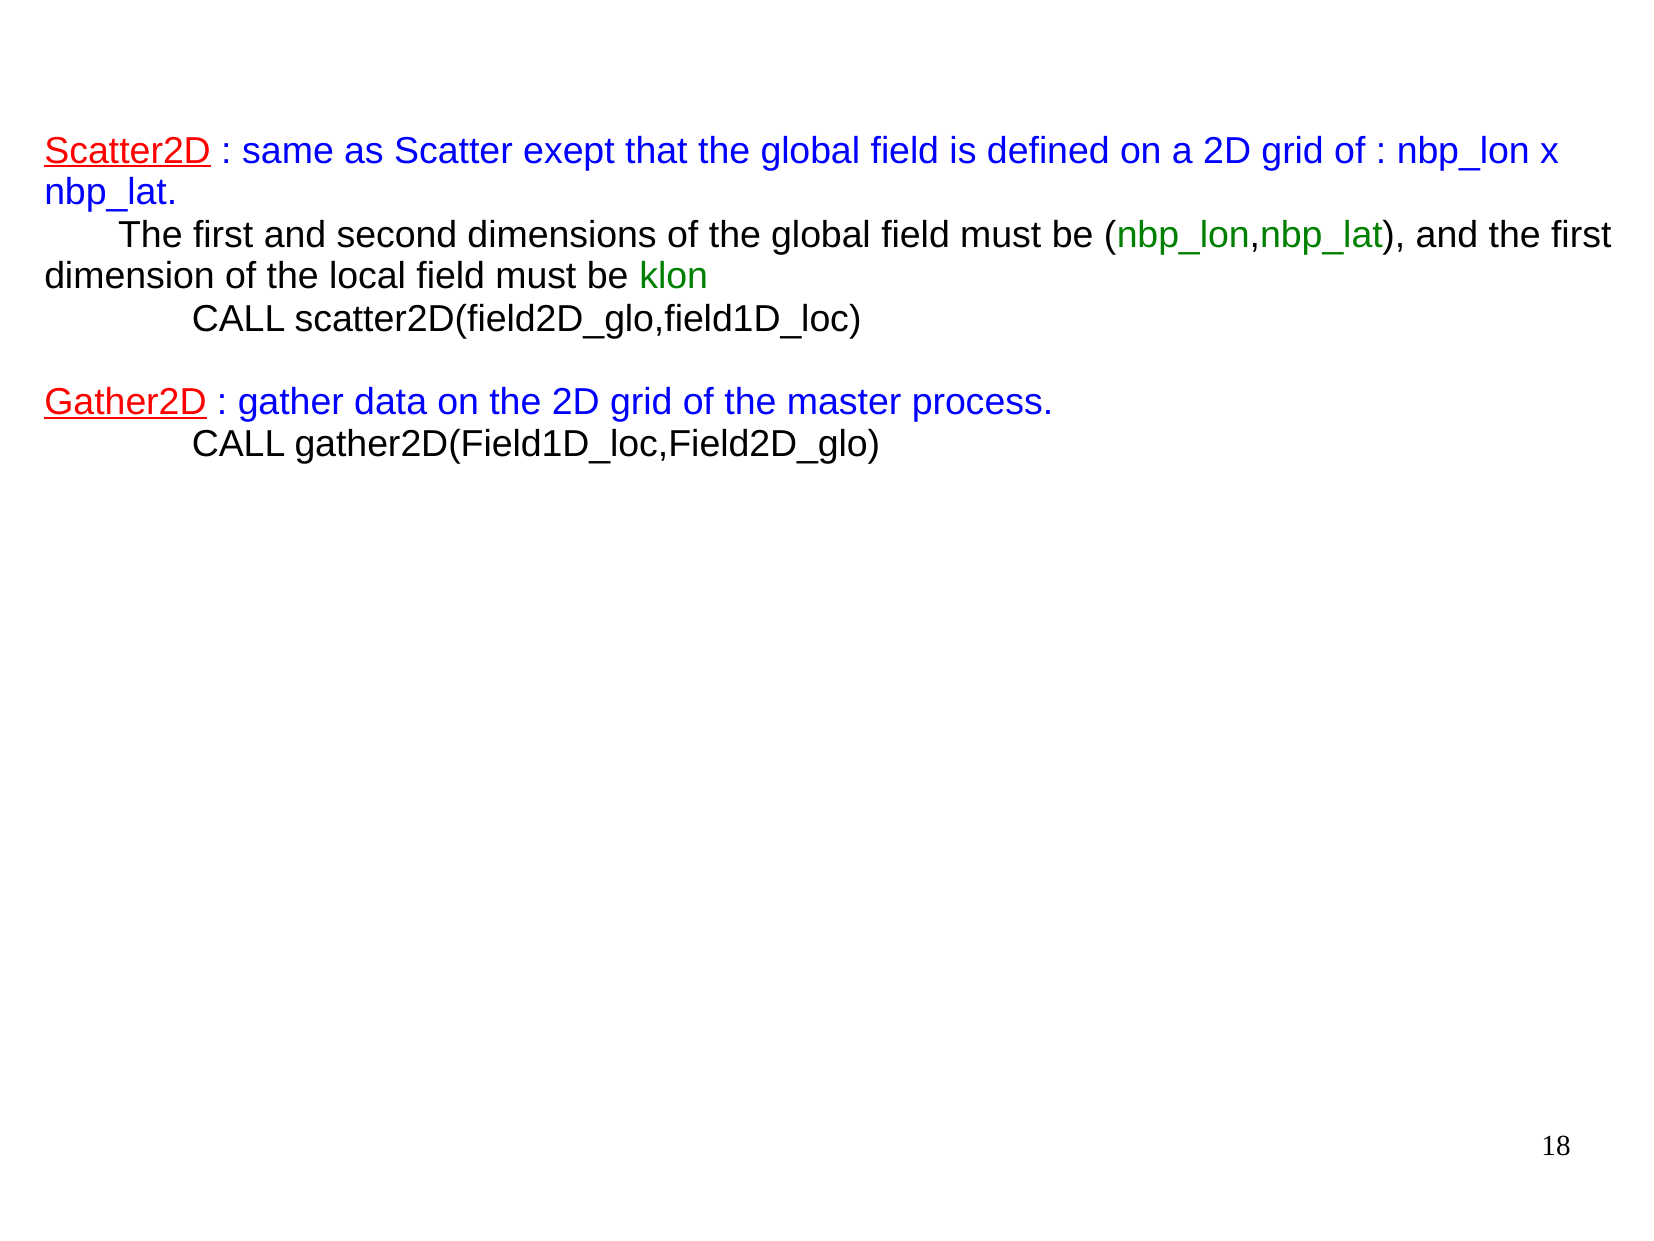

Scatter2D : same as Scatter exept that the global field is defined on a 2D grid of : nbp_lon x nbp_lat.
	The first and second dimensions of the global field must be (nbp_lon,nbp_lat), and the first dimension of the local field must be klon
		CALL scatter2D(field2D_glo,field1D_loc)
Gather2D : gather data on the 2D grid of the master process.
		CALL gather2D(Field1D_loc,Field2D_glo)
18